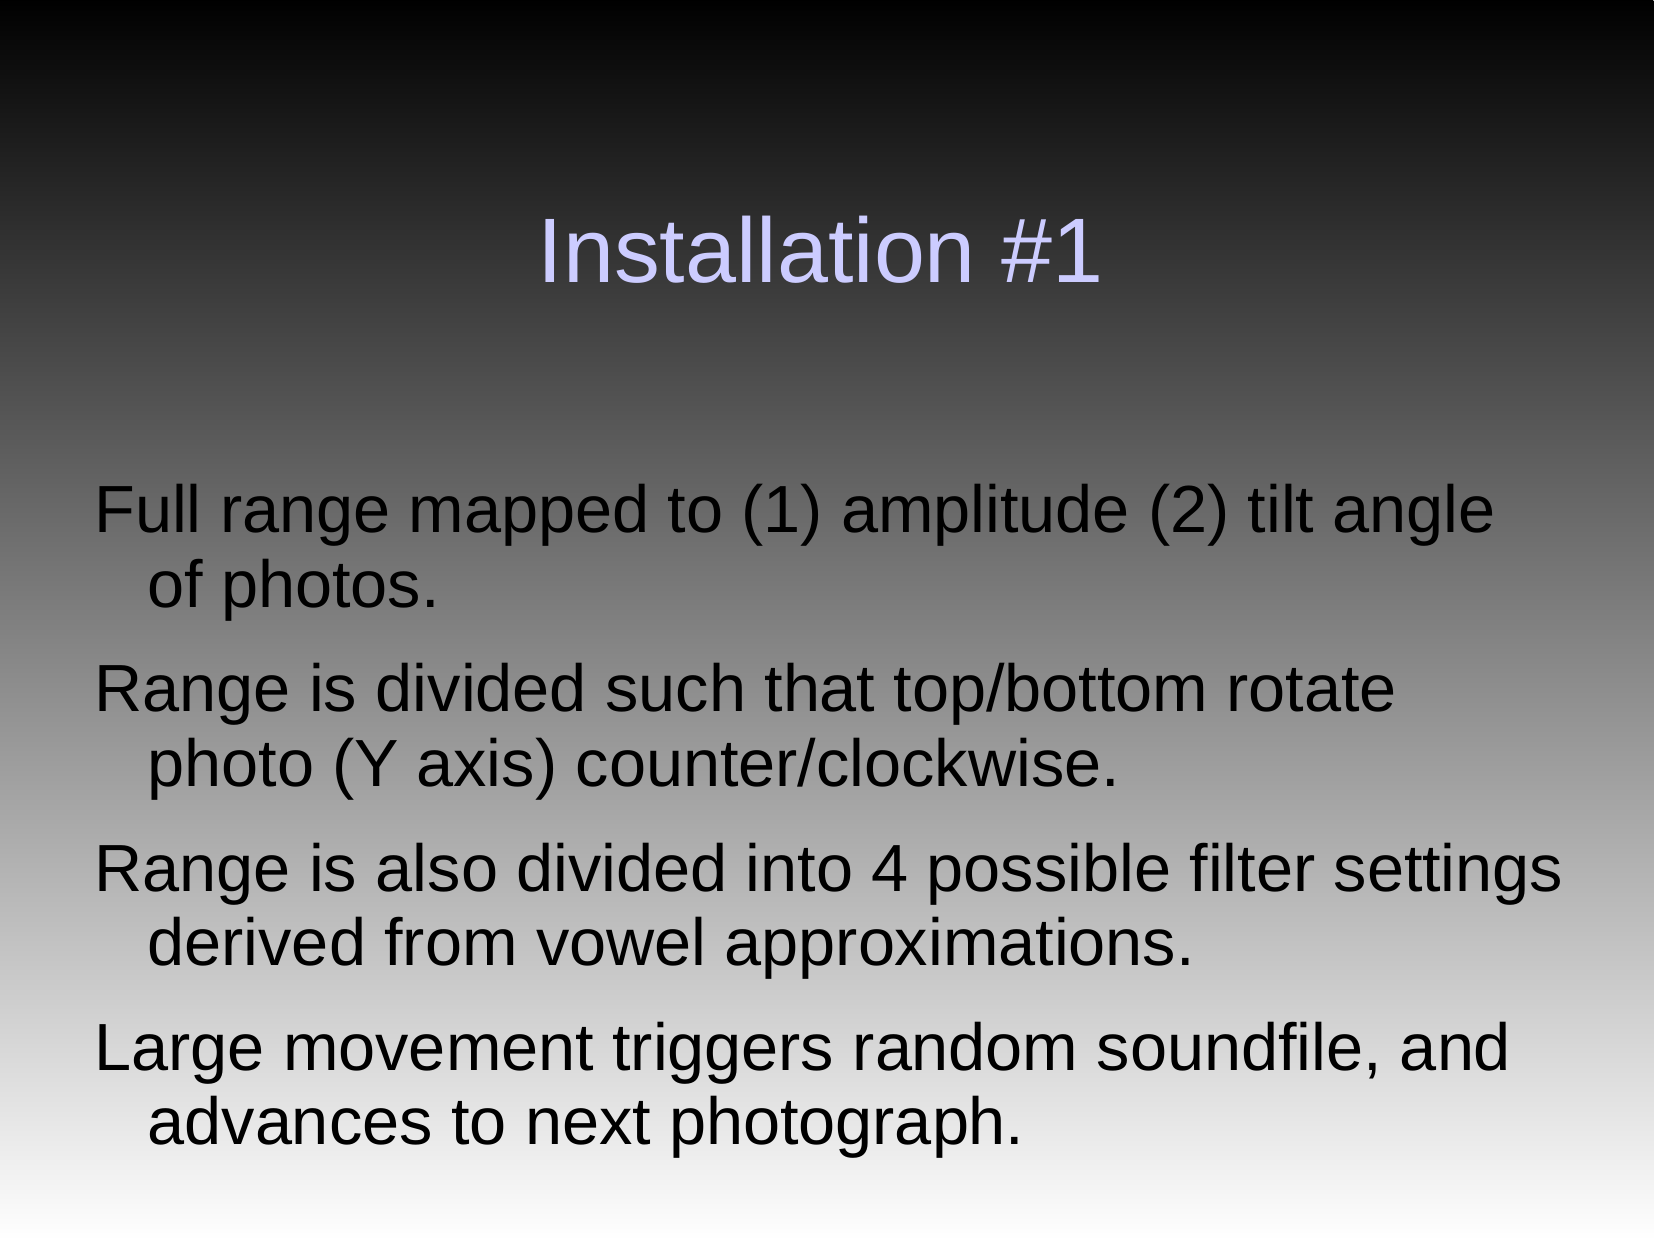

# Installation #1
Full range mapped to (1) amplitude (2) tilt angle of photos.
Range is divided such that top/bottom rotate photo (Y axis) counter/clockwise.
Range is also divided into 4 possible filter settings derived from vowel approximations.
Large movement triggers random soundfile, and advances to next photograph.